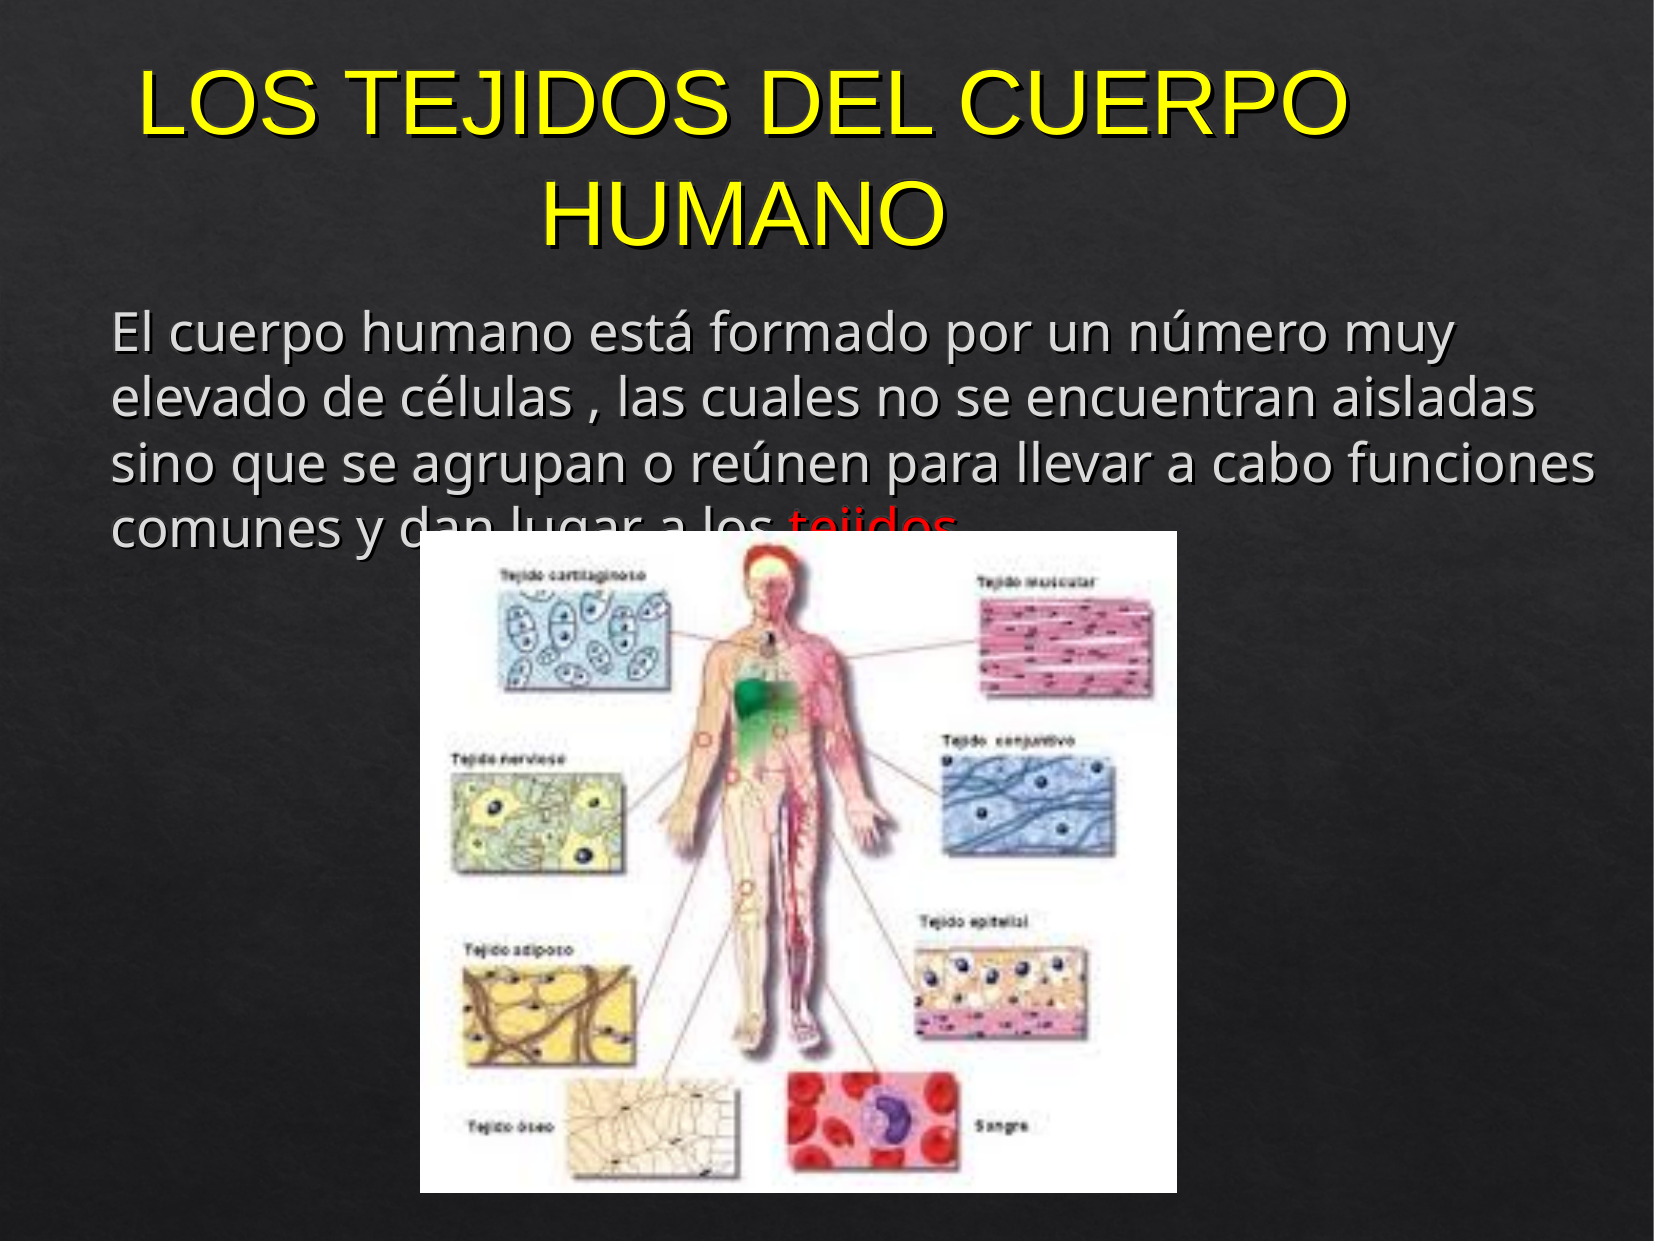

# LOS TEJIDOS DEL CUERPO HUMANO
El cuerpo humano está formado por un número muy elevado de células , las cuales no se encuentran aisladas sino que se agrupan o reúnen para llevar a cabo funciones comunes y dan lugar a los tejidos.